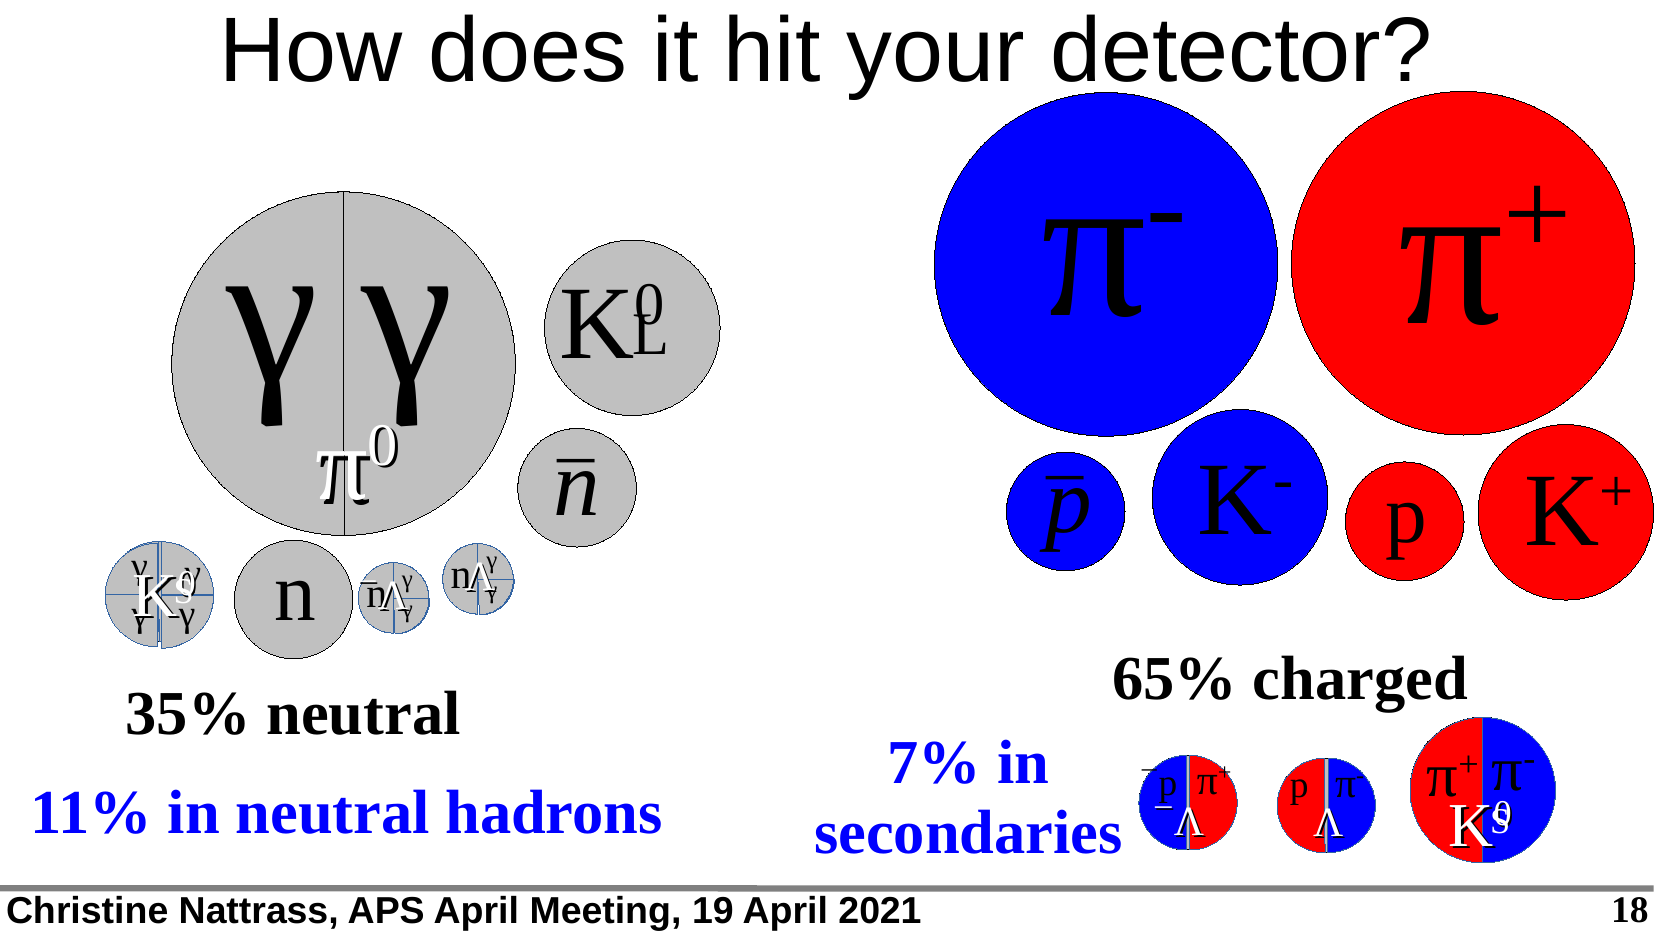

# How does it hit your detector?
π+
π-
γ
γ
π0
L
K0
K-
K+
p
S
K0
γ
γ
π0
π0
γ
γ
γ
n
γ
Λ
n
γ
n
γ
`Λ
65% charged
35% neutral
π-
π+
S
K0
7% in secondaries
π+
`p
`Λ
π-
p
Λ
11% in neutral hadrons
18
Scale: diameter in inches = √fraction * 5